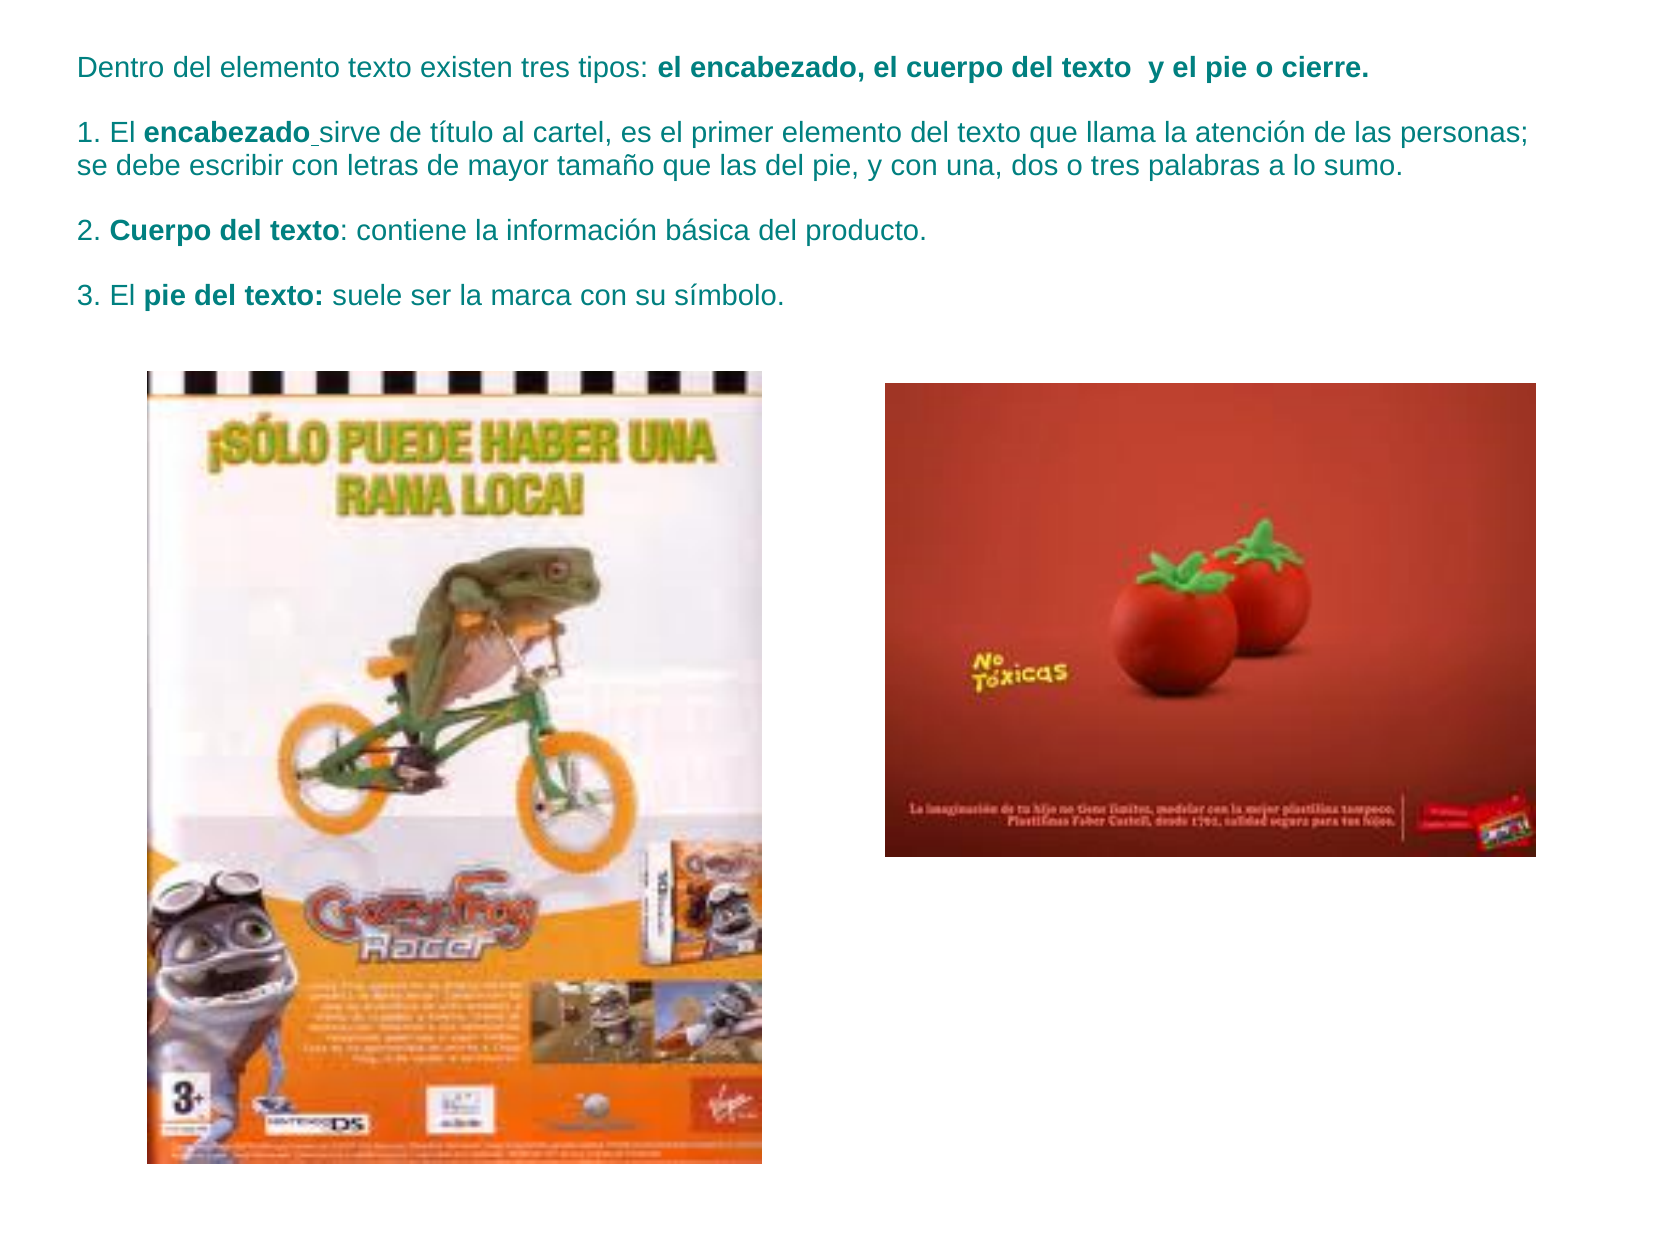

# Dentro del elemento texto existen tres tipos: el encabezado, el cuerpo del texto y el pie o cierre. 1. El encabezado sirve de título al cartel, es el primer elemento del texto que llama la atención de las personas; se debe escribir con letras de mayor tamaño que las del pie, y con una, dos o tres palabras a lo sumo. 2. Cuerpo del texto: contiene la información básica del producto. 3. El pie del texto: suele ser la marca con su símbolo.